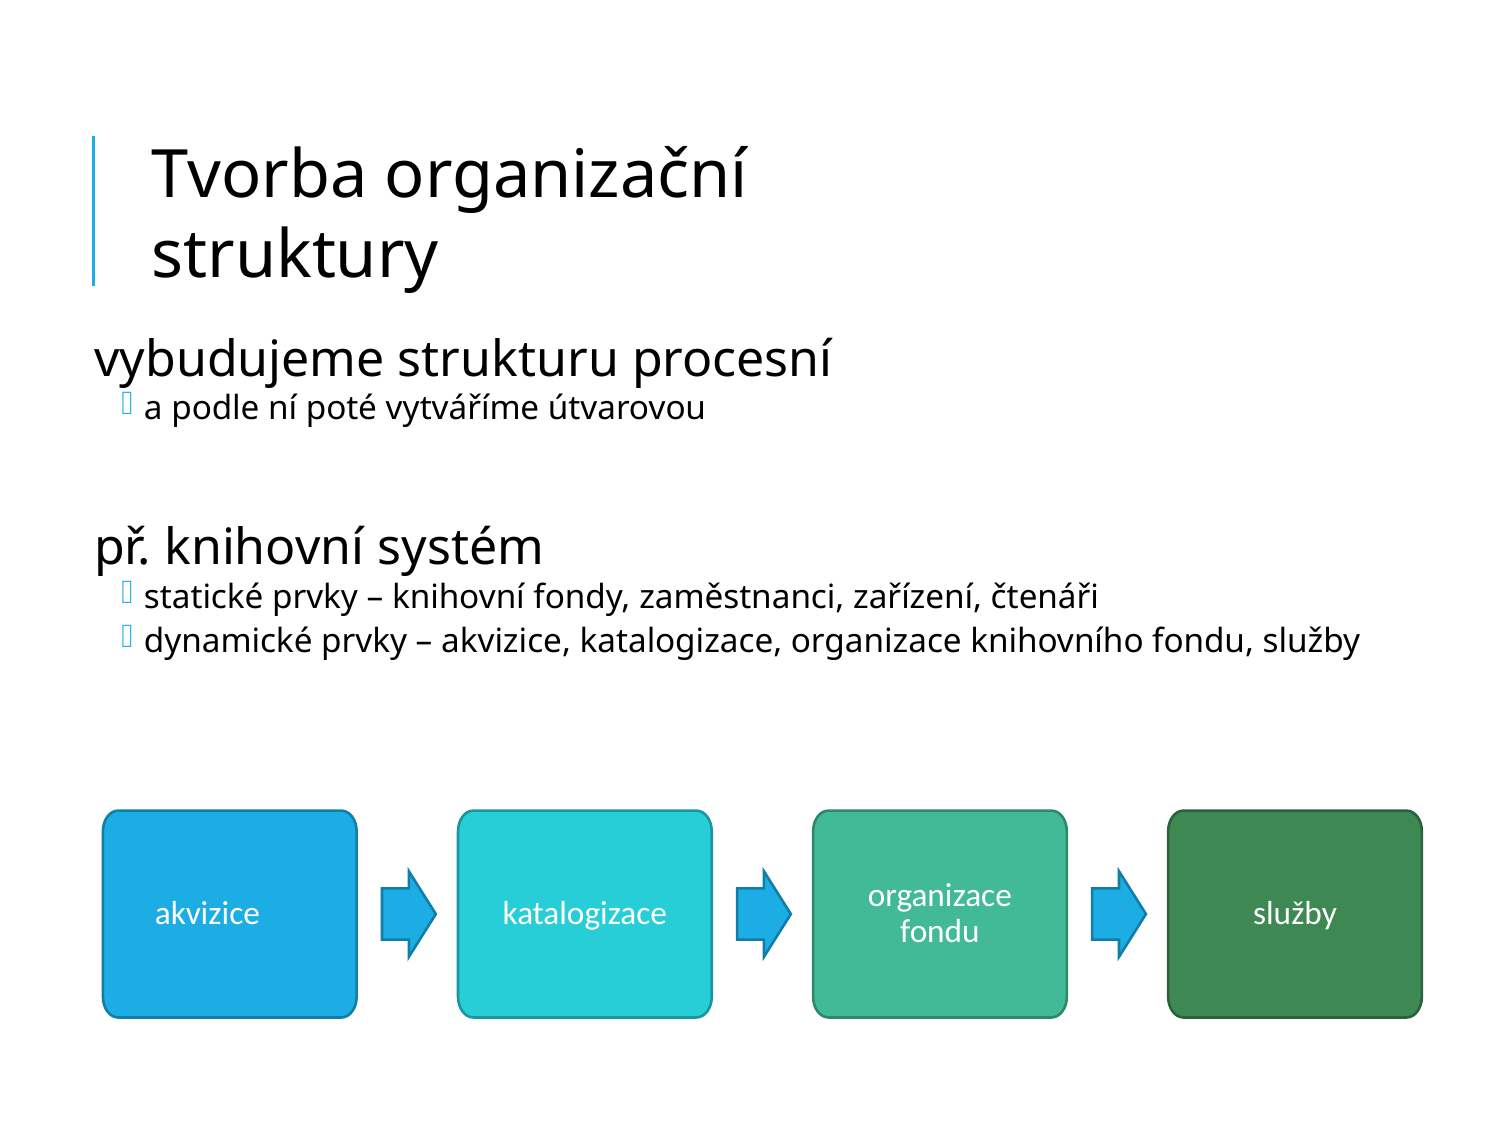

Tvorba organizační struktury
# vybudujeme strukturu procesní
a podle ní poté vytváříme útvarovou
př. knihovní systém
statické prvky – knihovní fondy, zaměstnanci, zařízení, čtenáři
dynamické prvky – akvizice, katalogizace, organizace knihovního fondu, služby
akvizice
katalogizace
organizace fondu
služby